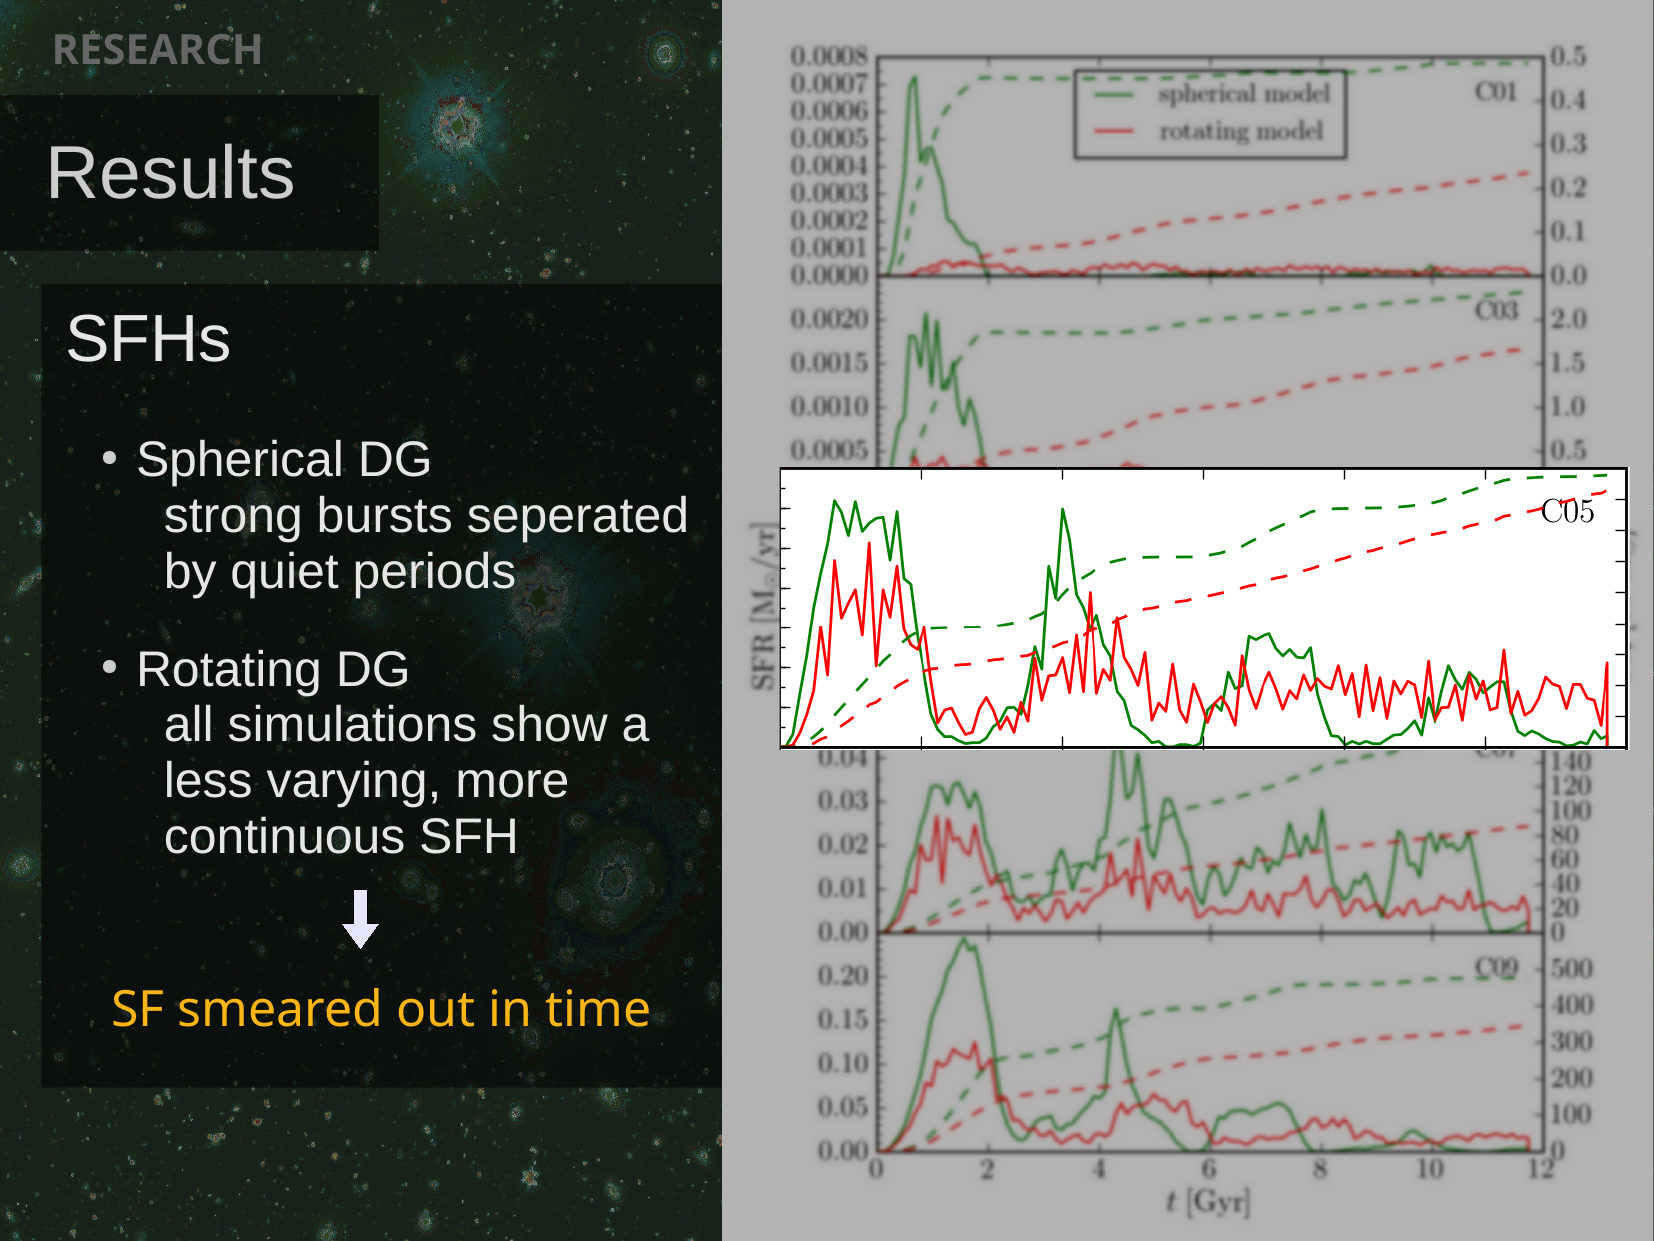

RESEARCH
Results
SFHs
Spherical DG
 strong bursts seperated
 by quiet periods
Rotating DG
 all simulations show a
 less varying, more
 continuous SFH
#
SF smeared out in time